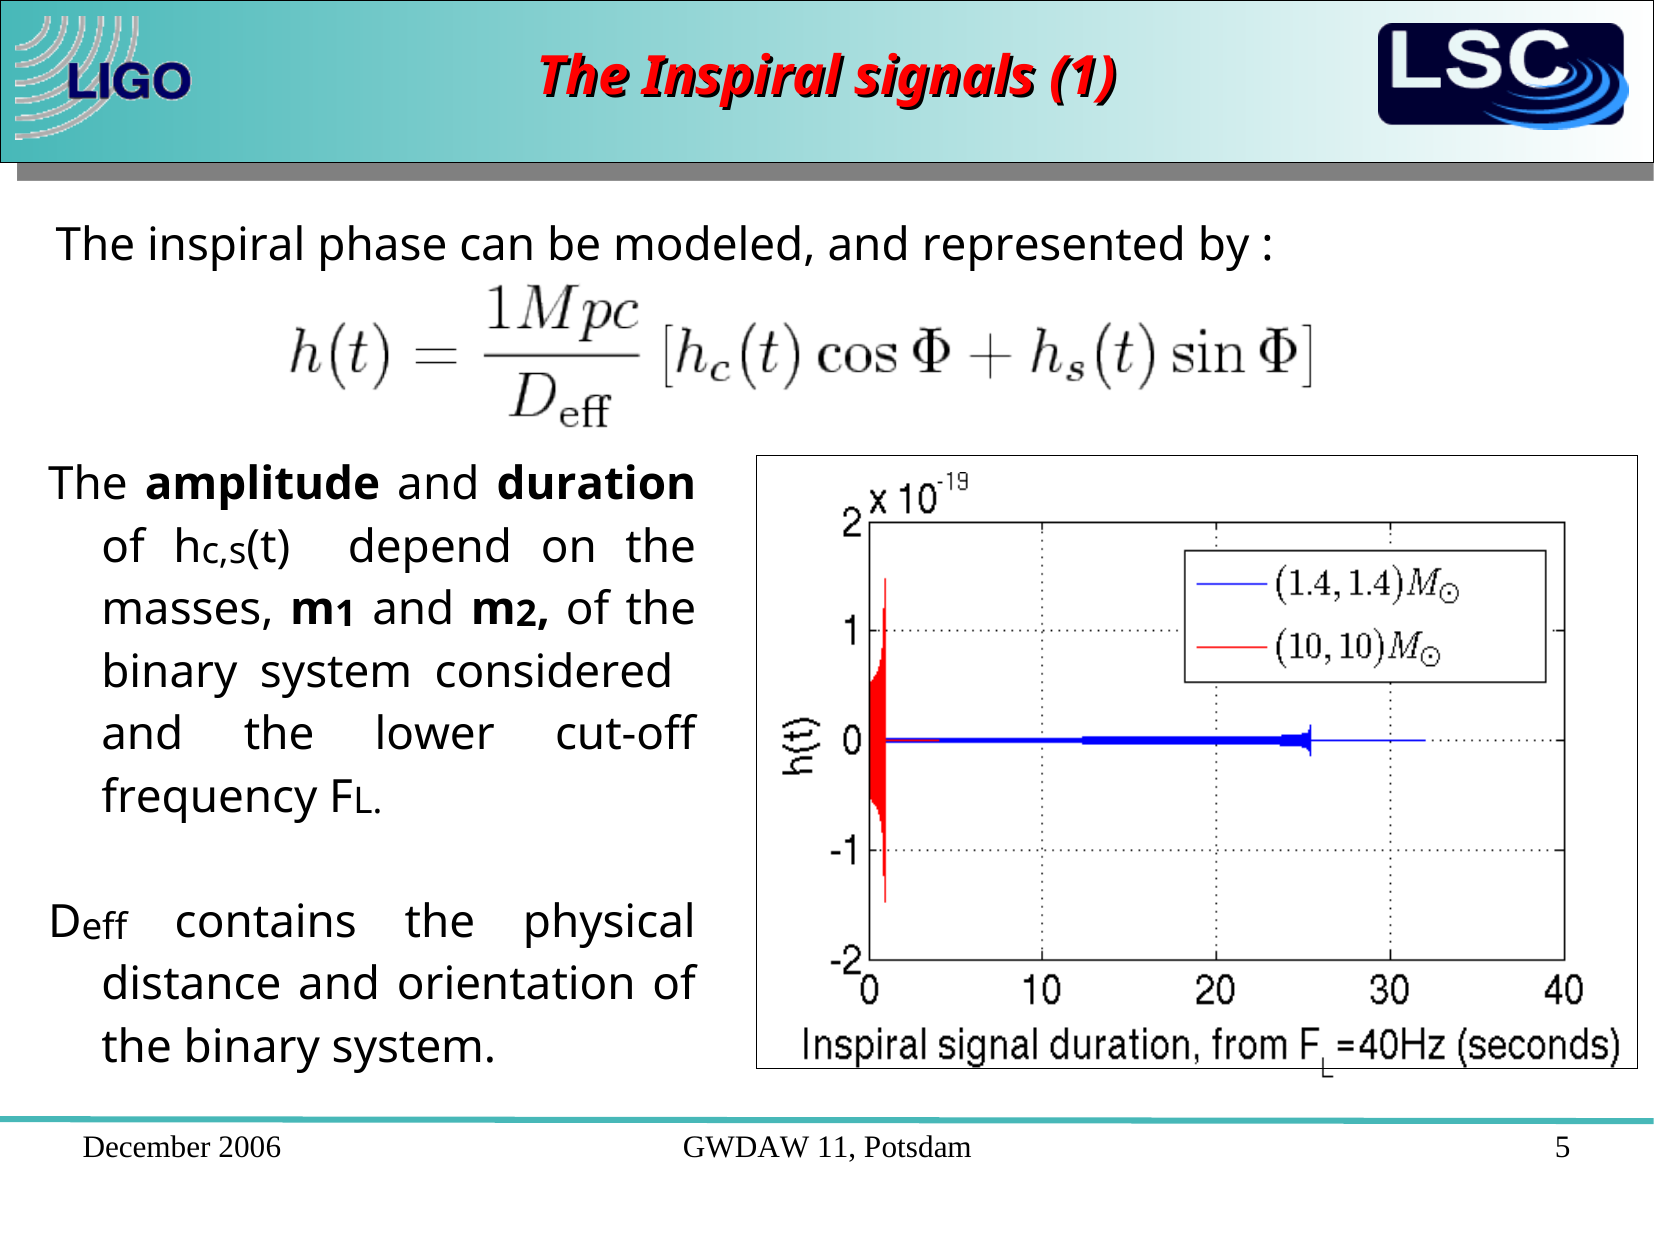

# The Inspiral signals (1)
The inspiral phase can be modeled, and represented by :
The amplitude and duration of hc,s(t) depend on the masses, m1 and m2, of the binary system considered and the lower cut-off frequency FL.
Deff contains the physical distance and orientation of the binary system.
5